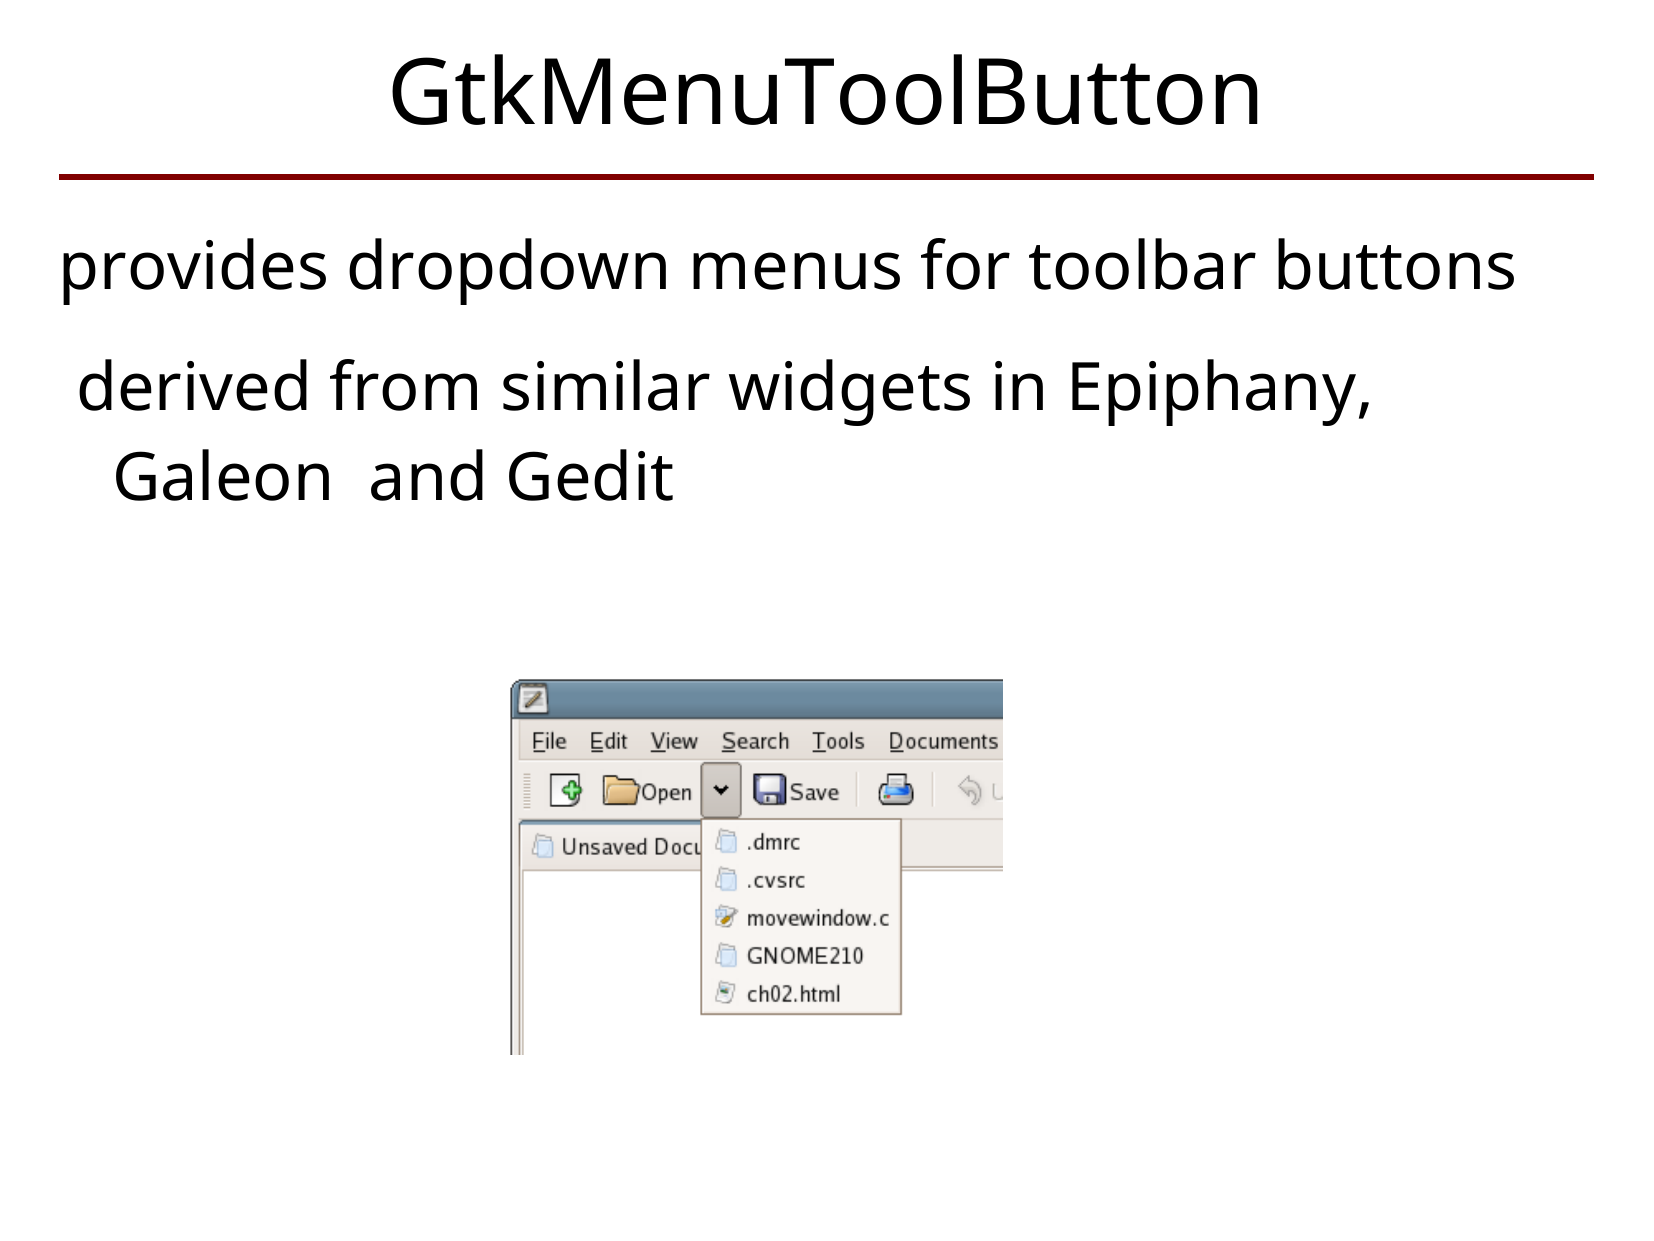

# GtkMenuToolButton
provides dropdown menus for toolbar buttons
 derived from similar widgets in Epiphany, Galeon and Gedit